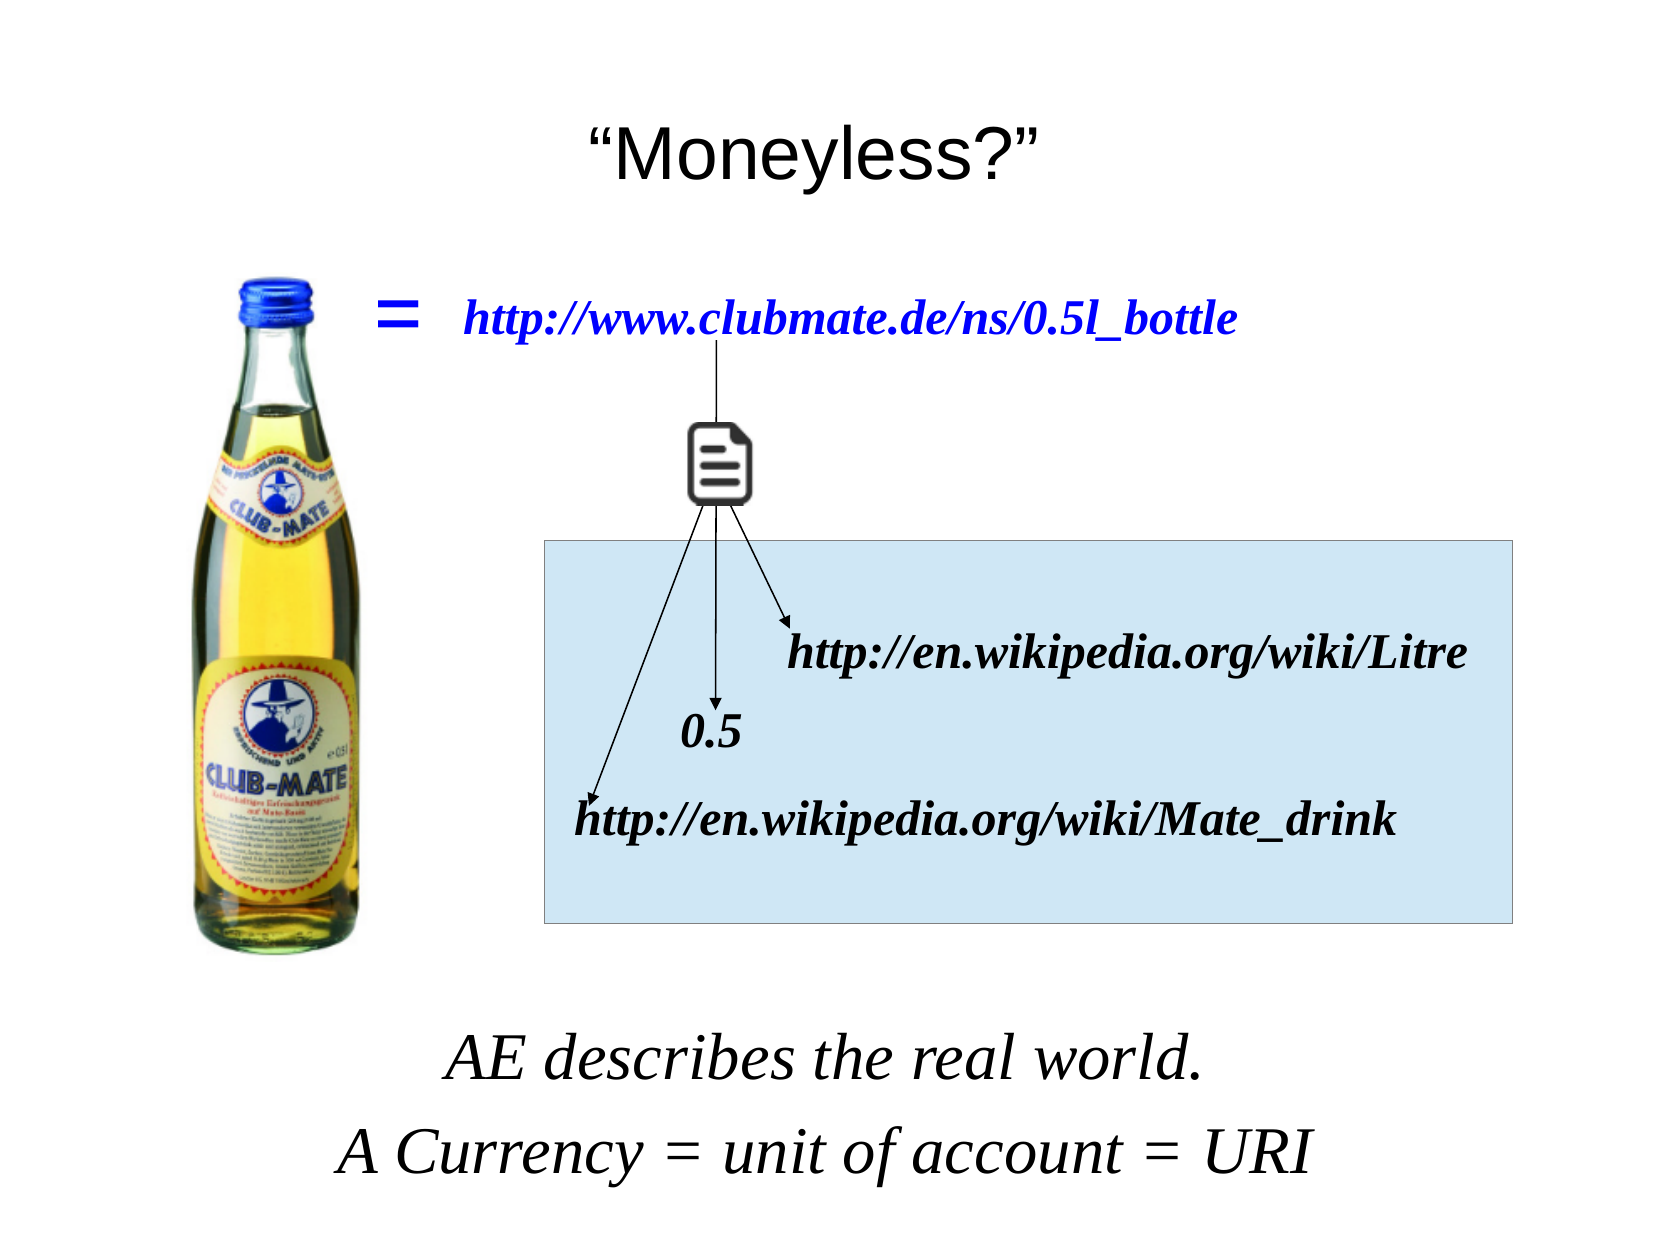

“Moneyless?”
=
http://www.clubmate.de/ns/0.5l_bottle
http://en.wikipedia.org/wiki/Litre
0.5
http://en.wikipedia.org/wiki/Mate_drink
AE describes the real world.
A Currency = unit of account = URI